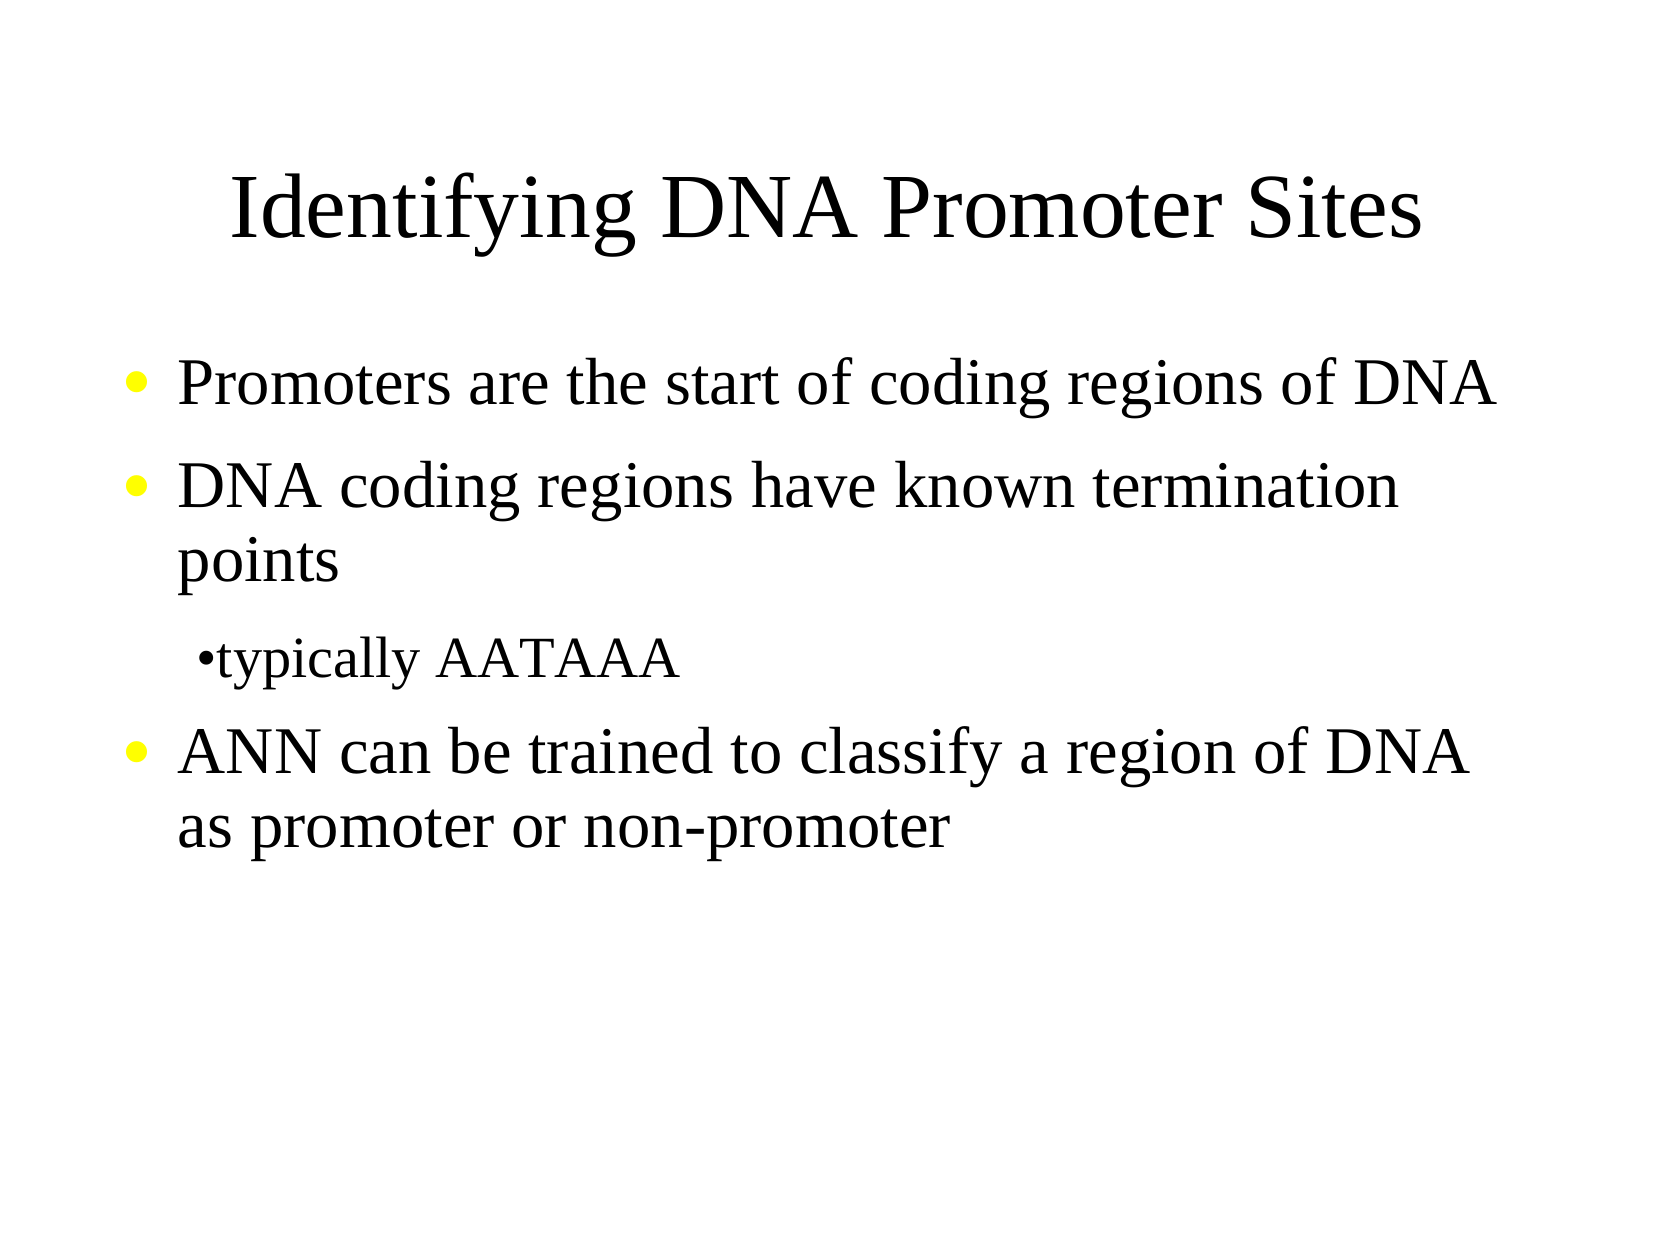

# Identifying DNA Promoter Sites
Promoters are the start of coding regions of DNA
DNA coding regions have known termination points
typically AATAAA
ANN can be trained to classify a region of DNA as promoter or non-promoter